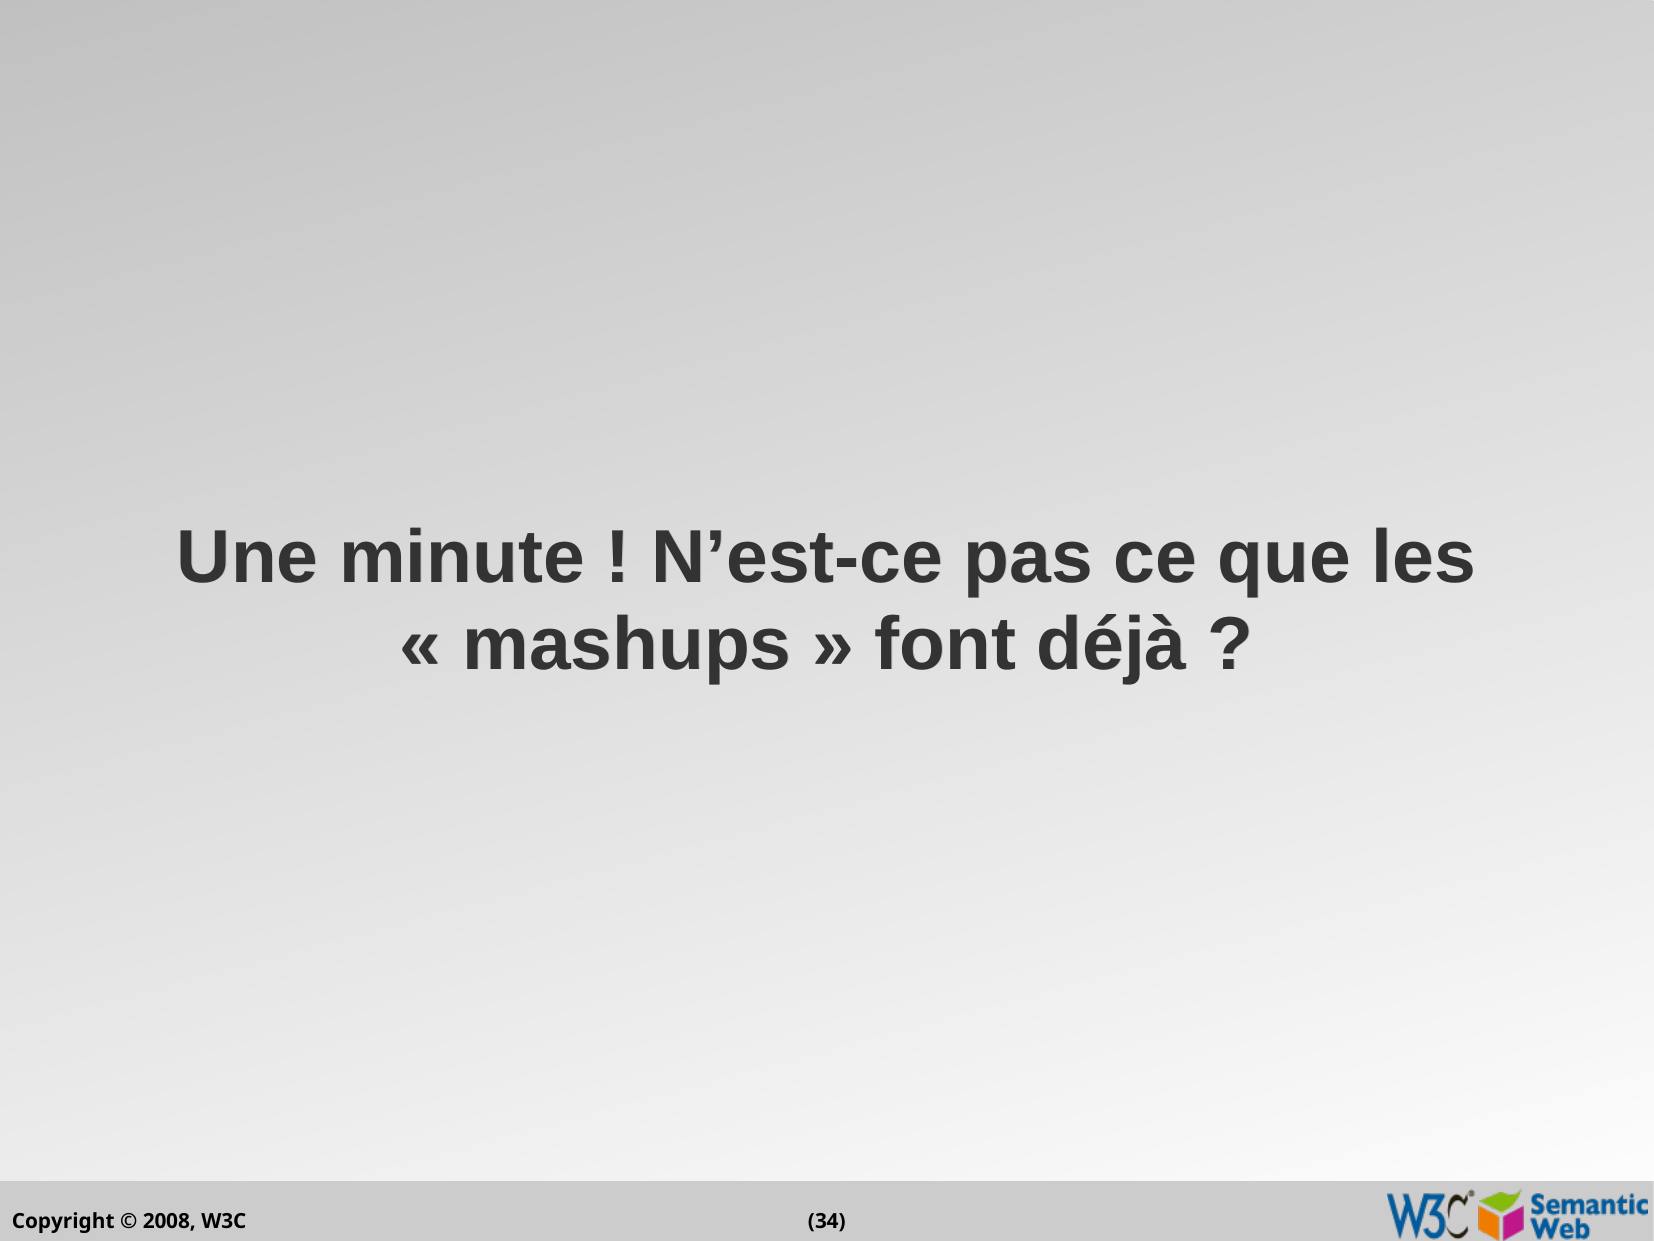

# Une minute ! N’est-ce pas ce que les « mashups » font déjà ?